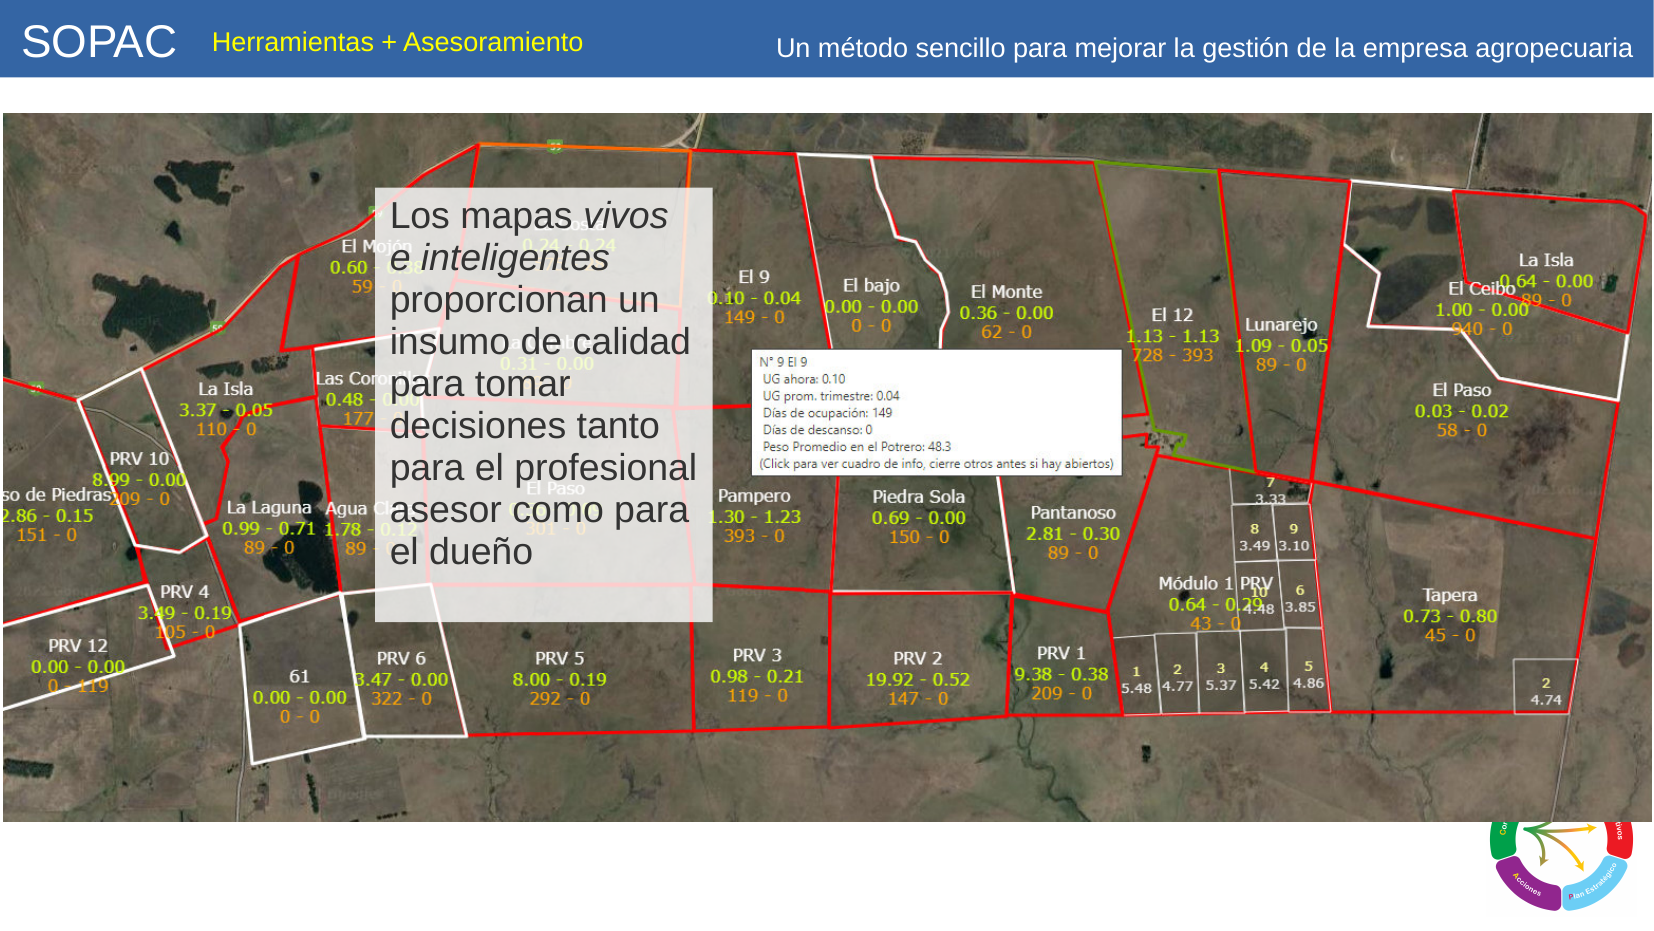

Herramientas + Asesoramiento
Los mapas vivos e inteligentes proporcionan un insumo de calidad para tomar decisiones tanto para el profesional asesor como para el dueño